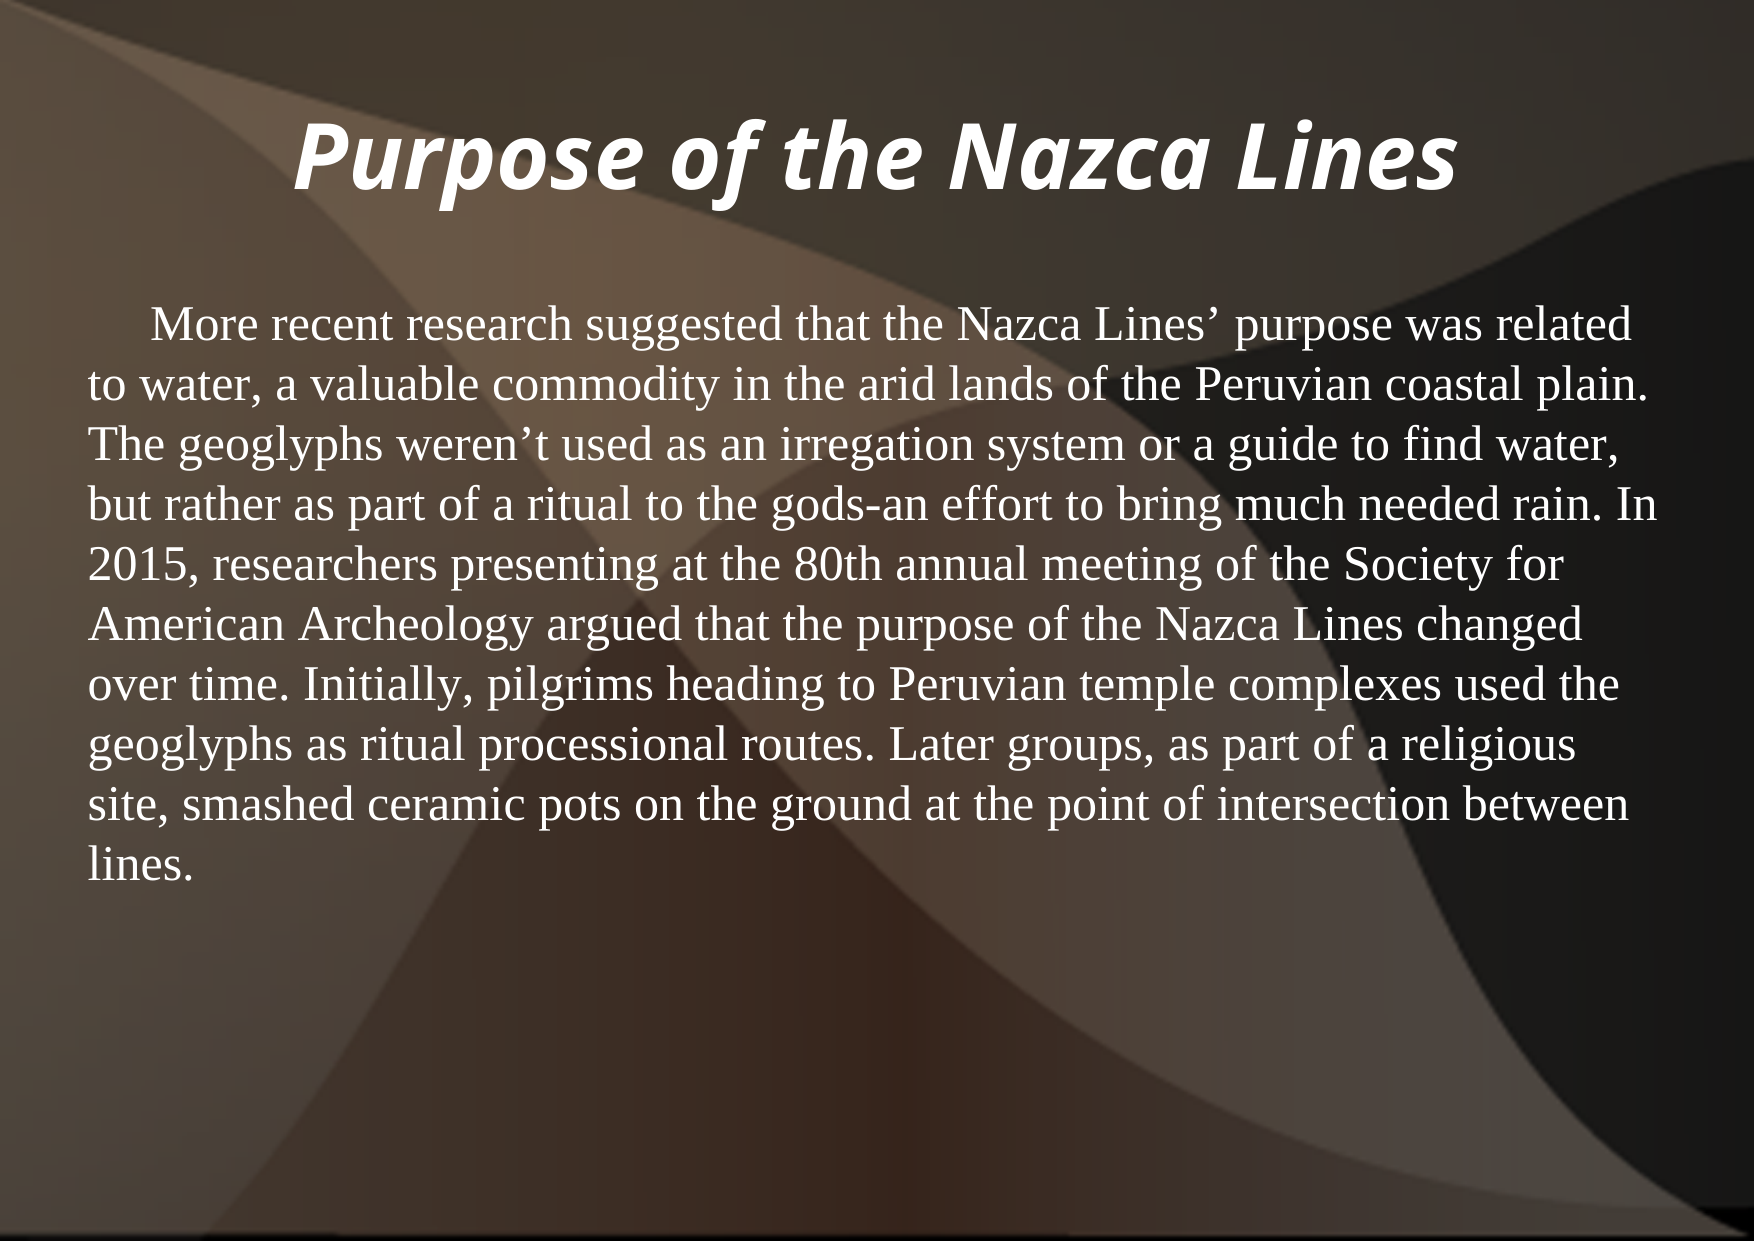

# Purpose of the Nazca Lines
 More recent research suggested that the Nazca Lines’ purpose was related to water, a valuable commodity in the arid lands of the Peruvian coastal plain. The geoglyphs weren’t used as an irregation system or a guide to find water, but rather as part of a ritual to the gods-an effort to bring much needed rain. In 2015, researchers presenting at the 80th annual meeting of the Society for American Archeology argued that the purpose of the Nazca Lines changed over time. Initially, pilgrims heading to Peruvian temple complexes used the geoglyphs as ritual processional routes. Later groups, as part of a religious site, smashed ceramic pots on the ground at the point of intersection between lines.